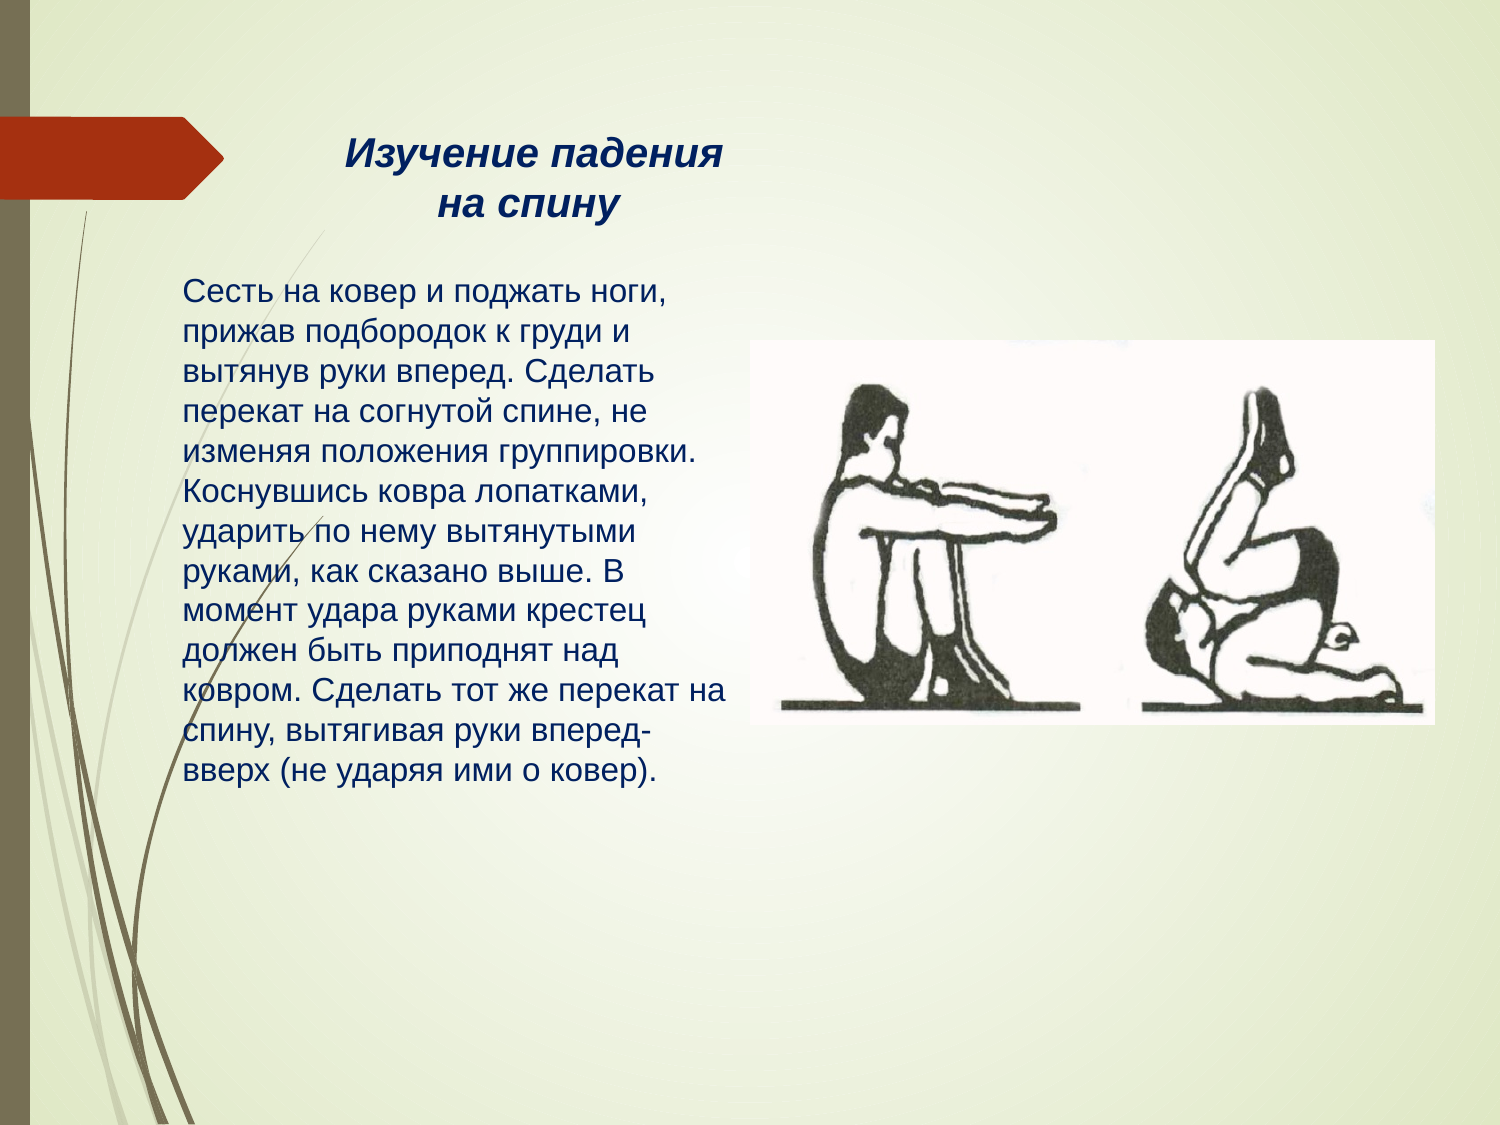

# Изучение падения на спину
Сесть на ковер и поджать ноги, прижав подбородок к груди и вытянув руки вперед. Сделать перекат на согнутой спине, не изменяя положения группировки. Коснувшись ковра лопатками, ударить по нему вытянутыми руками, как сказано выше. В момент удара руками крестец должен быть приподнят над ковром. Сделать тот же перекат на спину, вытягивая руки вперед-вверх (не ударяя ими о ковер).